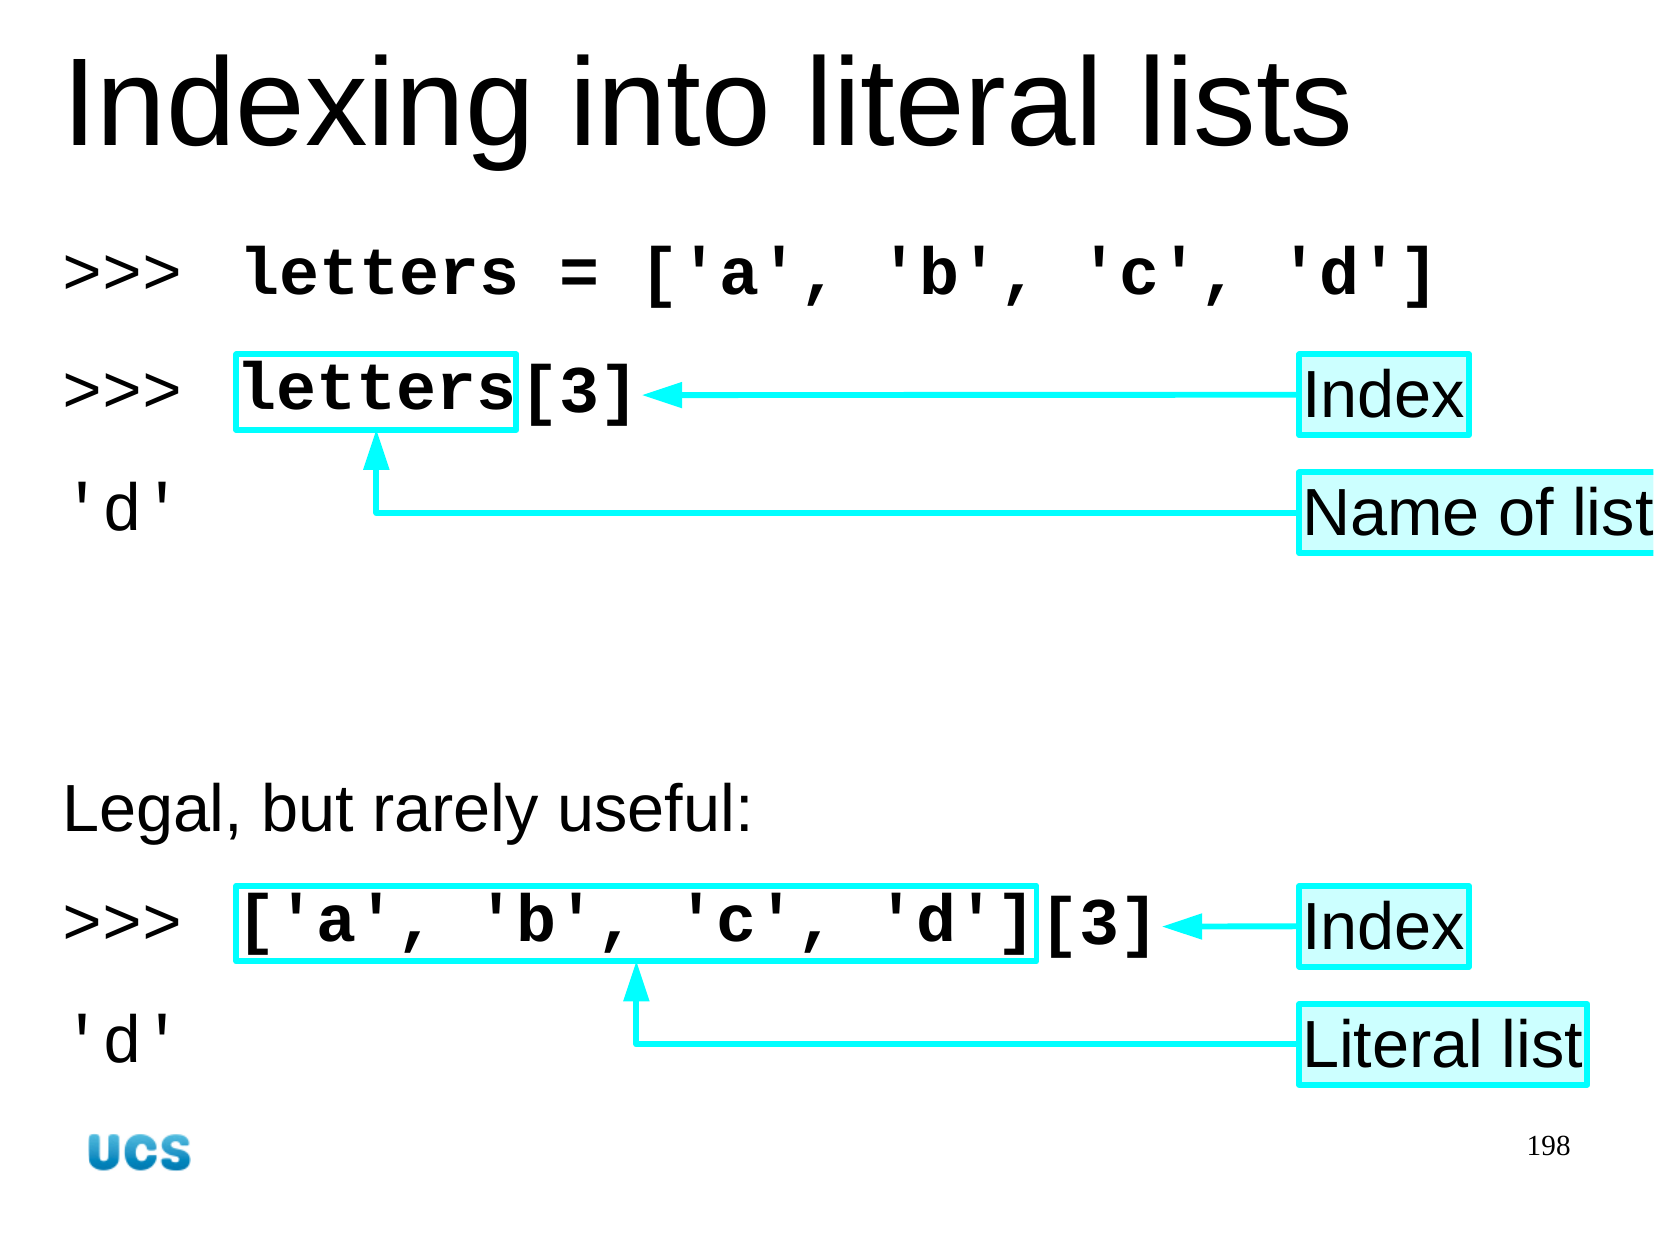

Indexing into literal lists
>>>
letters = [′a′, ′b′, ′c′, ′d′]
>>>
letters
[3]
Index
'd'
Name of list
Legal, but rarely useful:
>>>
[′a′, ′b′, ′c′, ′d′]
[3]
Index
'd'
Literal list
198